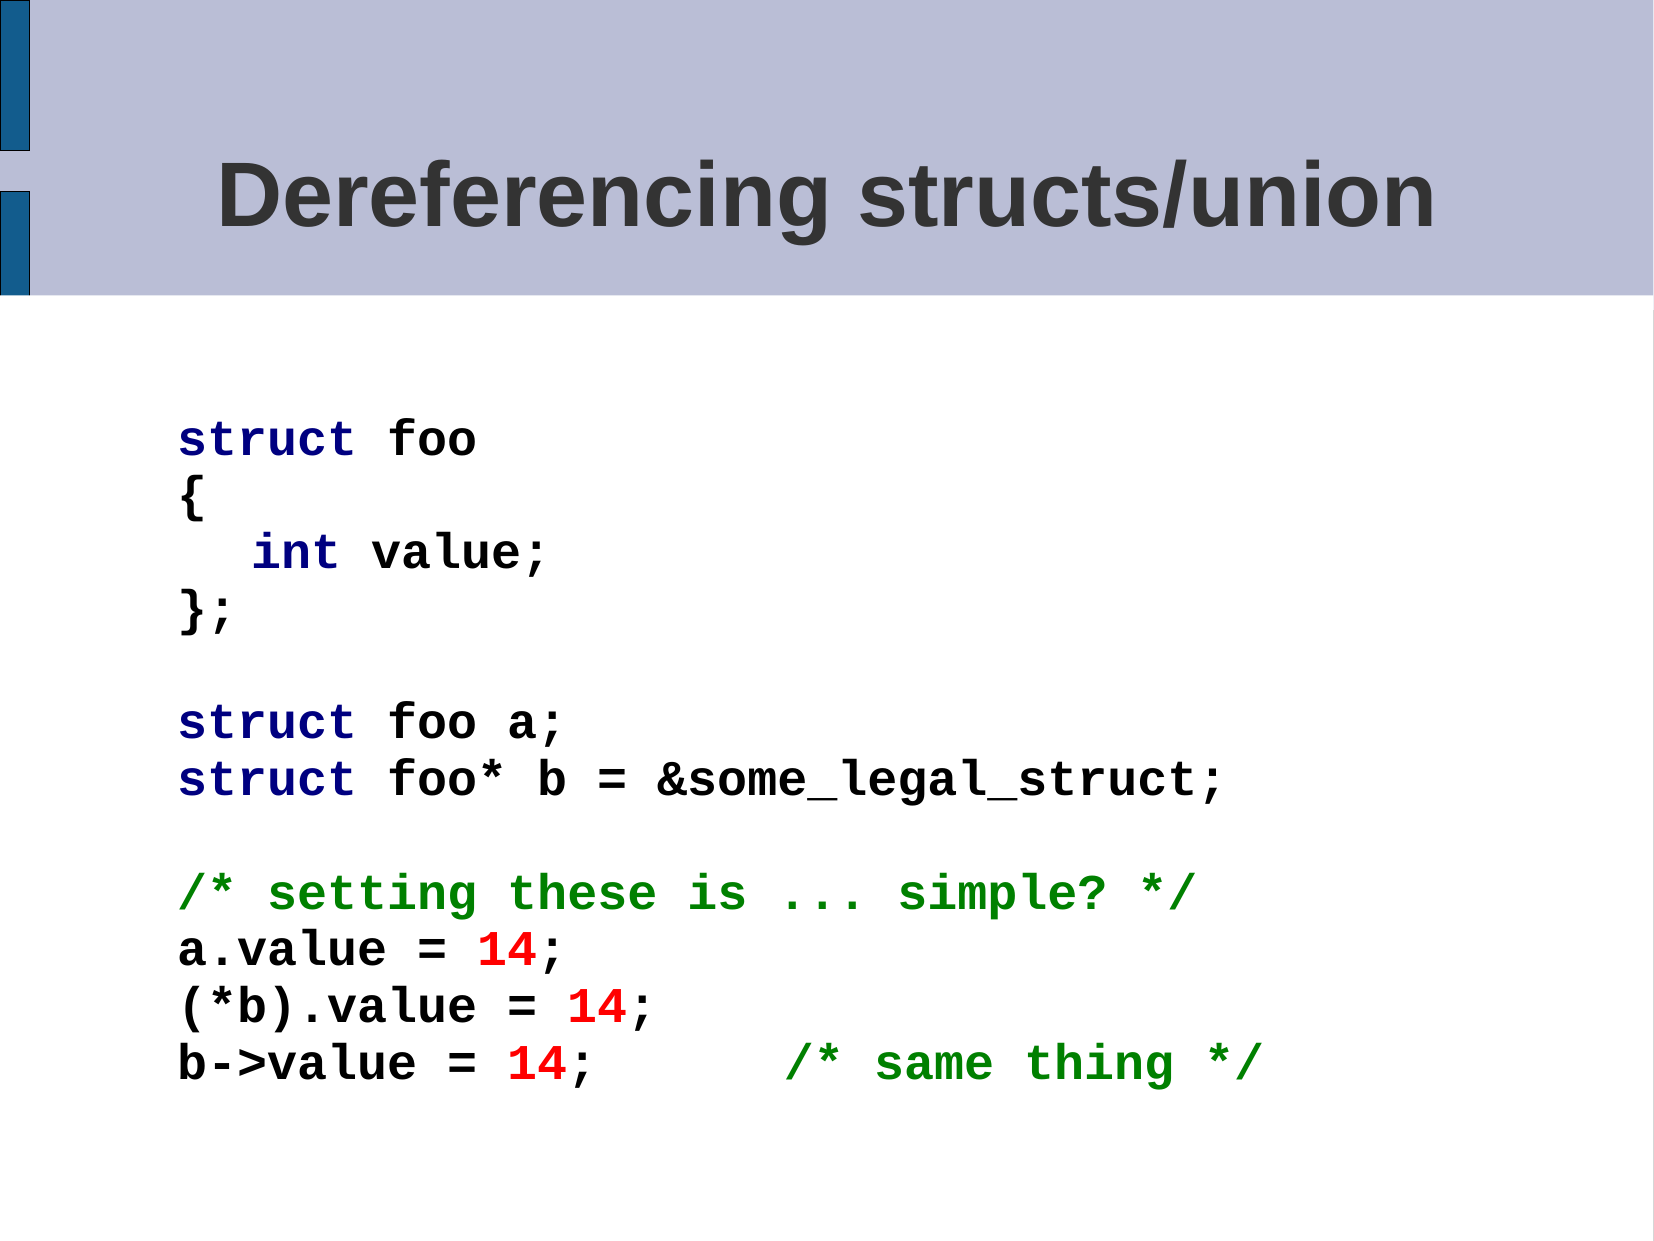

# Dereferencing structs/union
struct foo
{
	int value;
};
struct foo a;
struct foo* b = &some_legal_struct;
/* setting these is ... simple? */
a.value = 14;
(*b).value = 14;
b->value = 14;		 /* same thing */